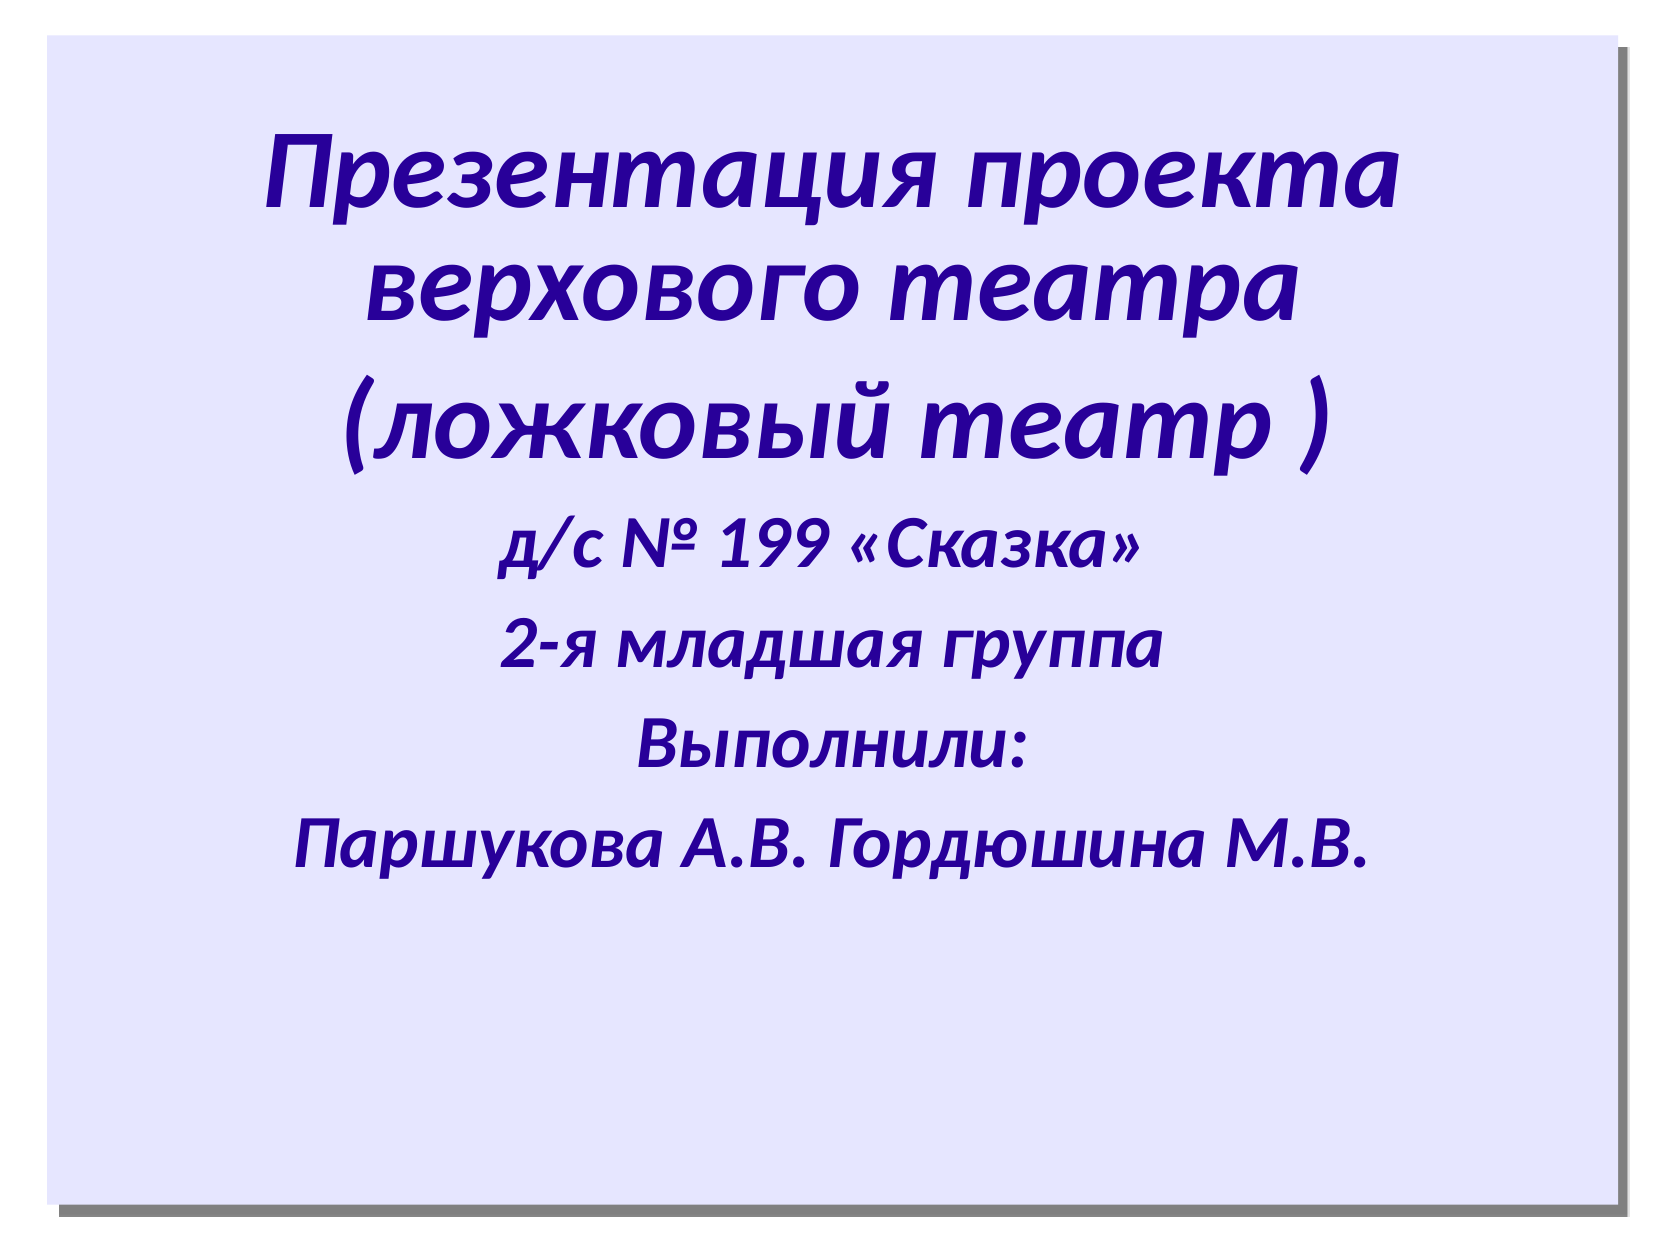

Презентация проекта верхового театра
 (ложковый театр )
д/с № 199 «Сказка»
2-я младшая группа
Выполнили:
Паршукова А.В. Гордюшина М.В.